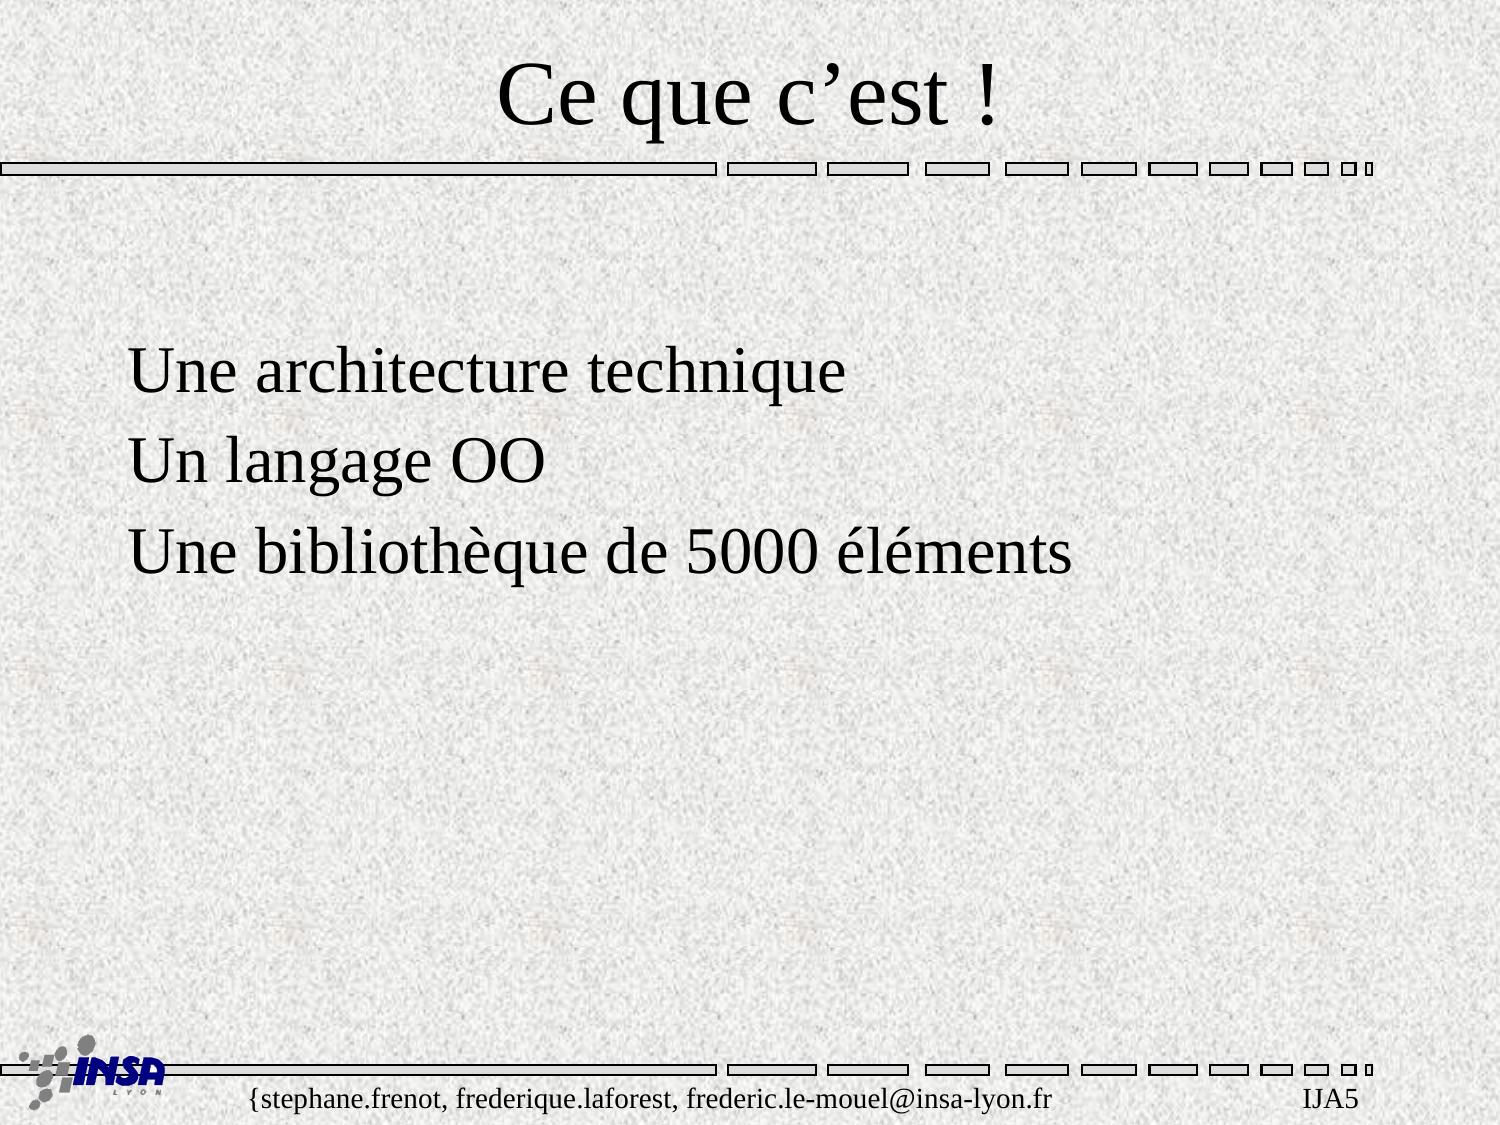

# Ce que c’est !
Une architecture technique
Un langage OO
Une bibliothèque de 5000 éléments